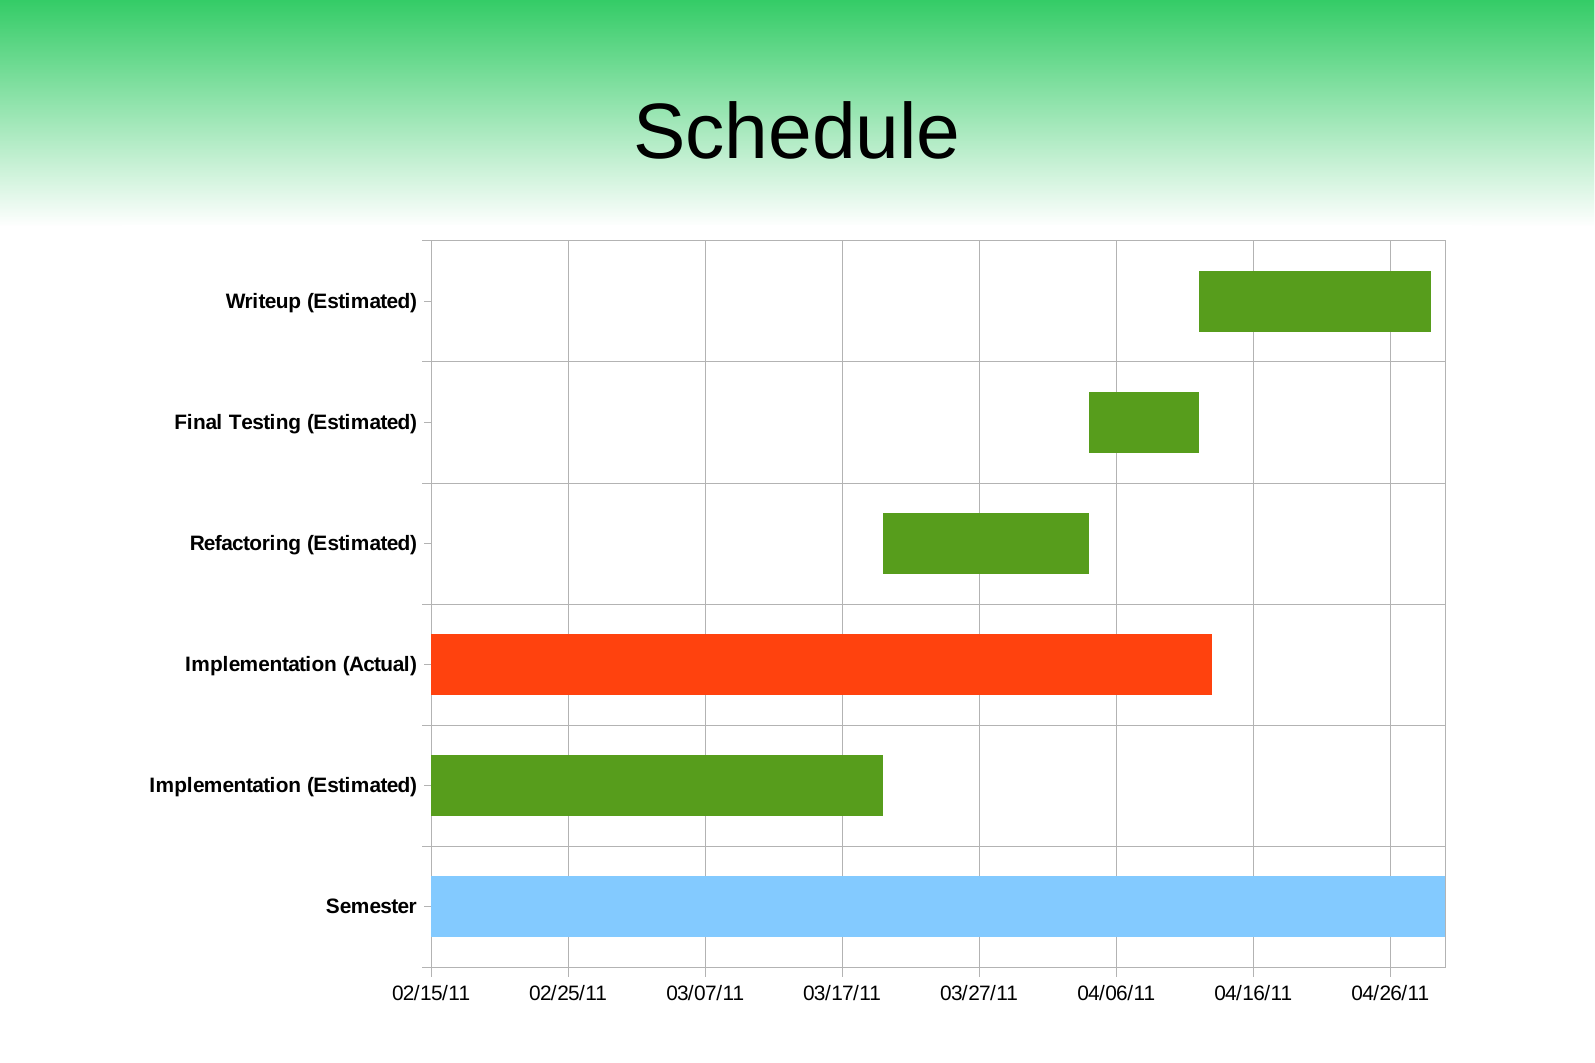

# Schedule
### Chart
| Category | Start Date | Duration | Remaining | End Date |
|---|---|---|---|---|
| Semester | 40553.0 | 110.0 | 0.0 | 40662.0 |
| Implementation (Estimated) | 40578.0 | 44.0 | 41.0 | 40621.0 |
| Implementation (Actual) | 40578.0 | 68.0 | 17.0 | 40645.0 |
| Refactoring (Estimated) | 40622.0 | 15.0 | 26.0 | 40636.0 |
| Final Testing (Estimated) | 40637.0 | 8.0 | 18.0 | 40644.0 |
| Writeup (Estimated) | 40645.0 | 17.0 | 1.0 | 40661.0 |